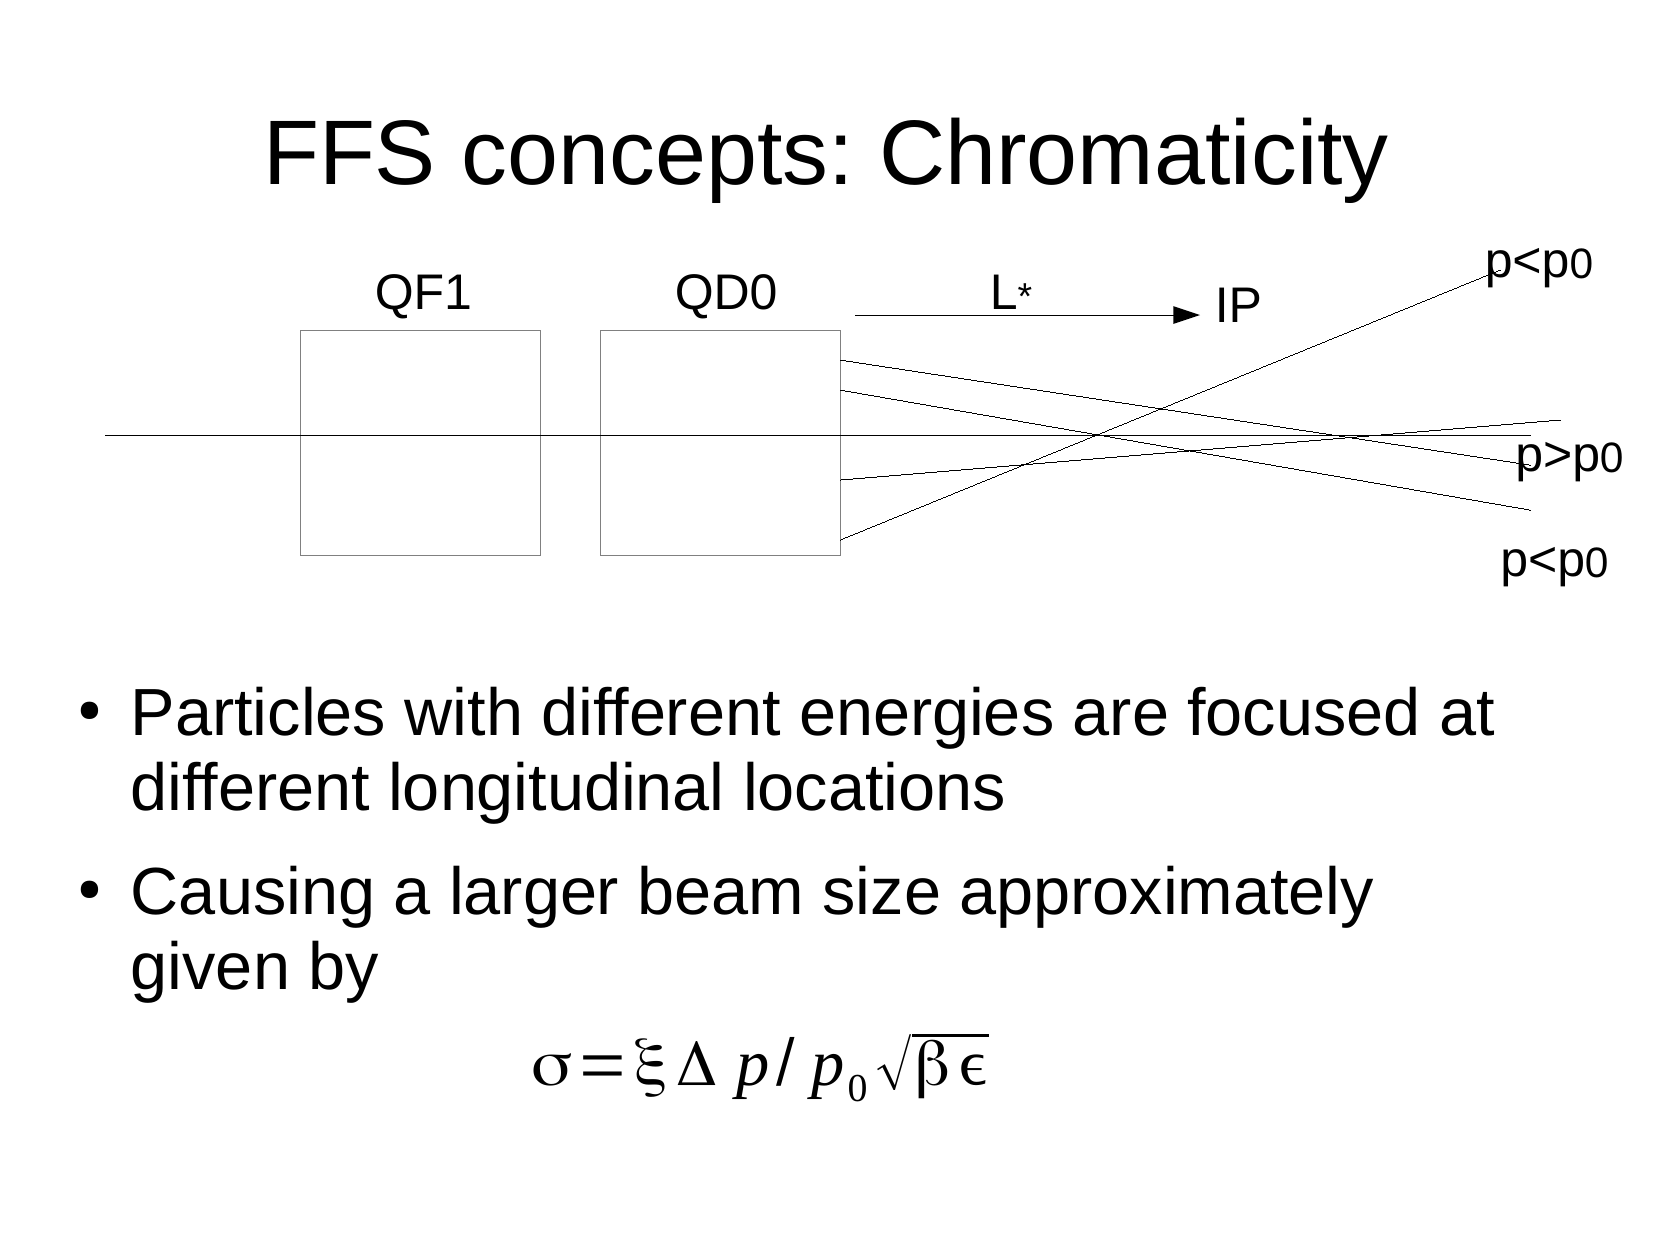

# FFS concepts: Chromaticity
p<p0
QF1
QD0
L*
IP
p>p0
p<p0
Particles with different energies are focused at different longitudinal locations
Causing a larger beam size approximately given by